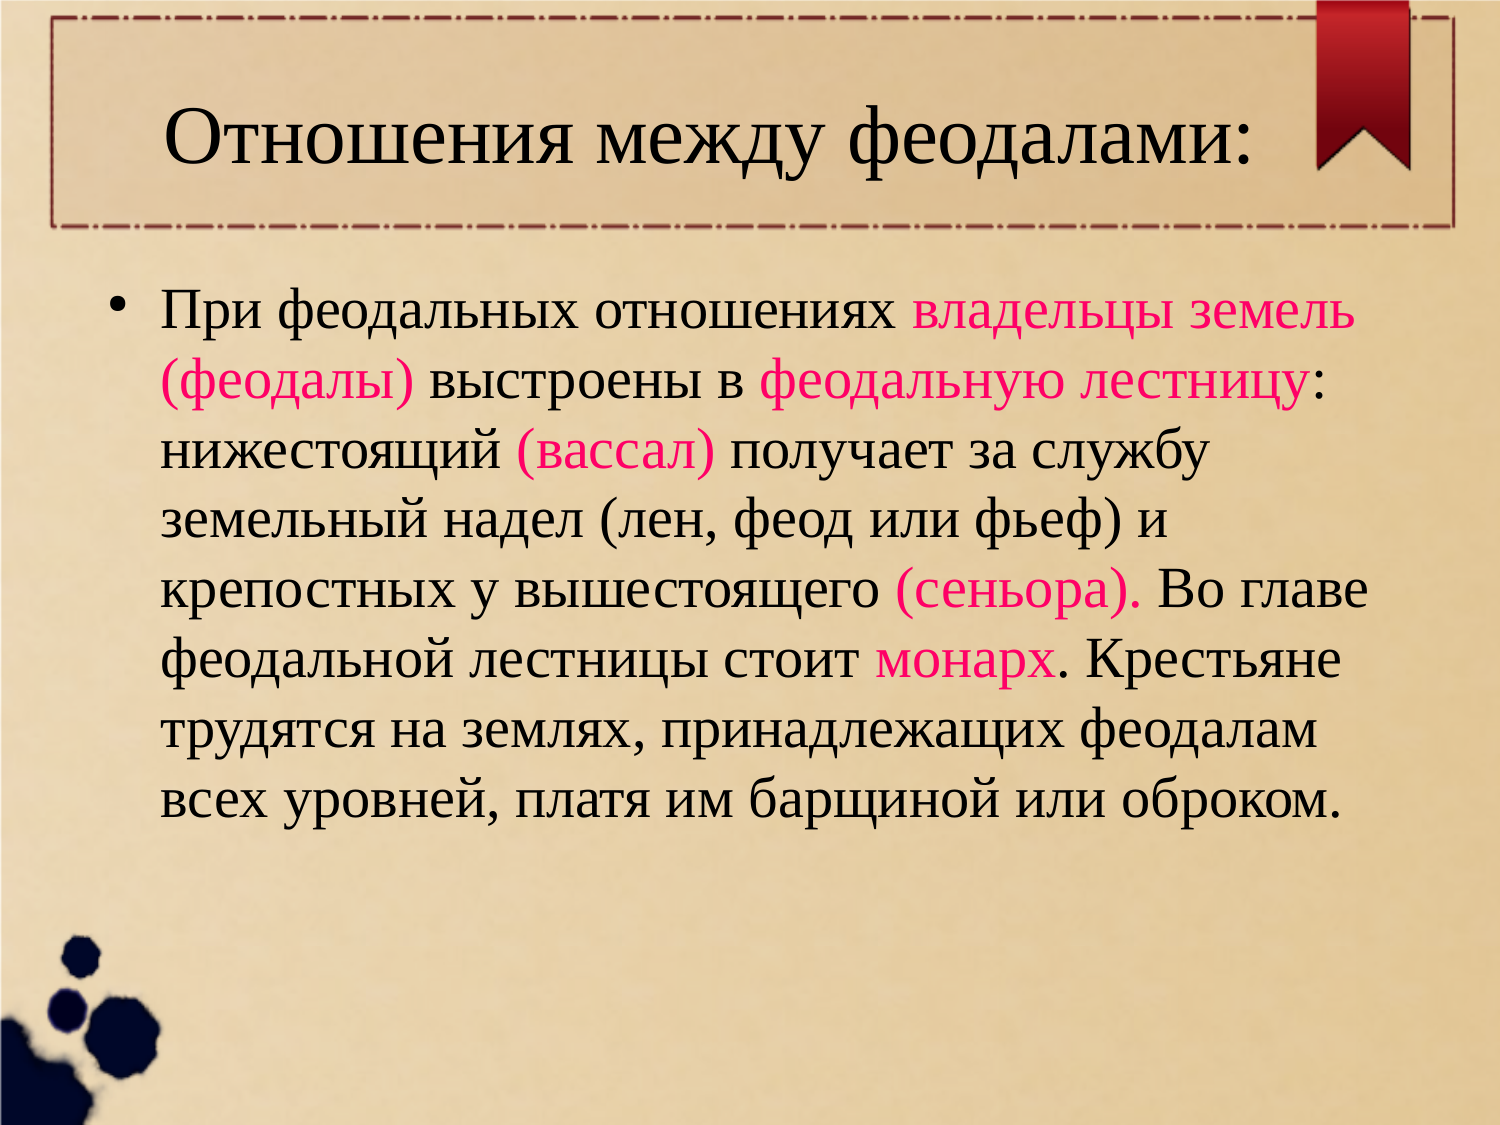

# Отношения между феодалами:
При феодальных отношениях владельцы земель (феодалы) выстроены в феодальную лестницу: нижестоящий (вассал) получает за службу земельный надел (лен, феод или фьеф) и крепостных у вышестоящего (сеньора). Во главе феодальной лестницы стоит монарх. Крестьяне трудятся на землях, принадлежащих феодалам всех уровней, платя им барщиной или оброком.